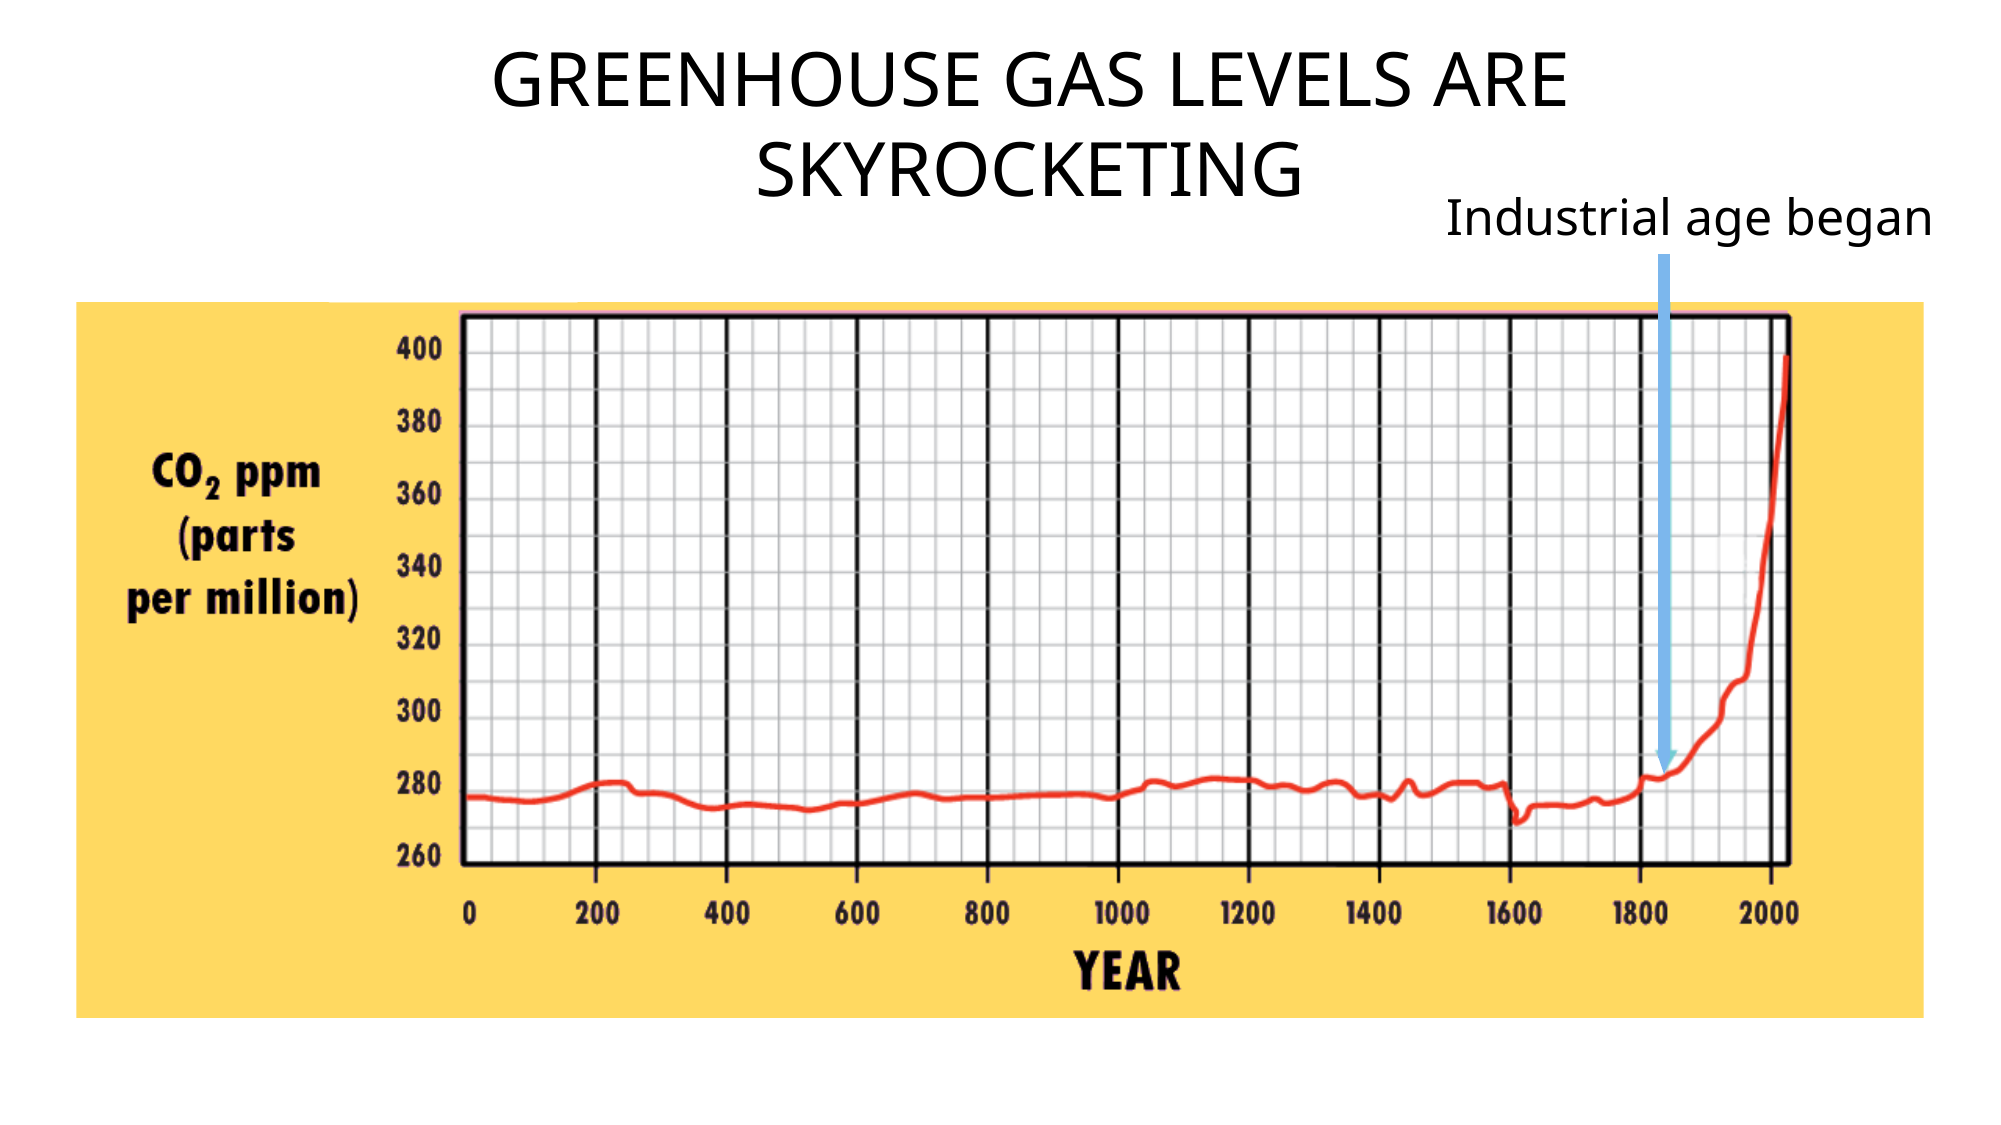

GREENHOUSE GAS LEVELS ARE SKYROCKETING
Industrial age began